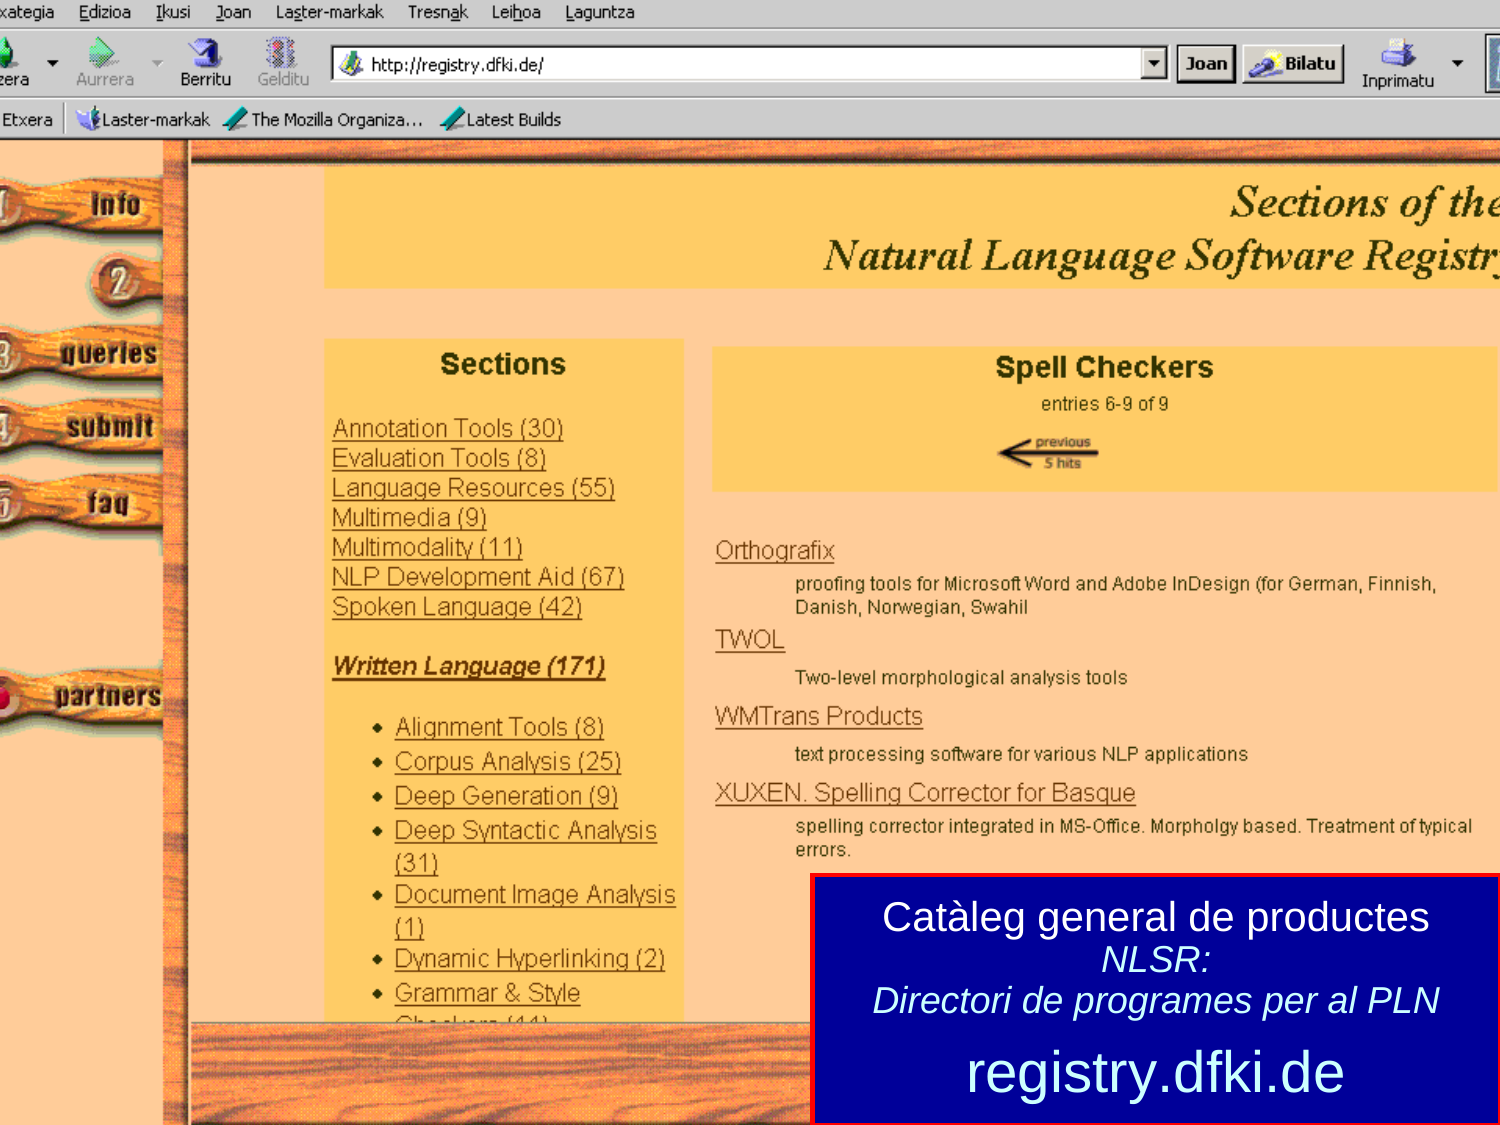

#
Catàleg general de productes
NLSR:
Directori de programes per al PLN
registry.dfki.de